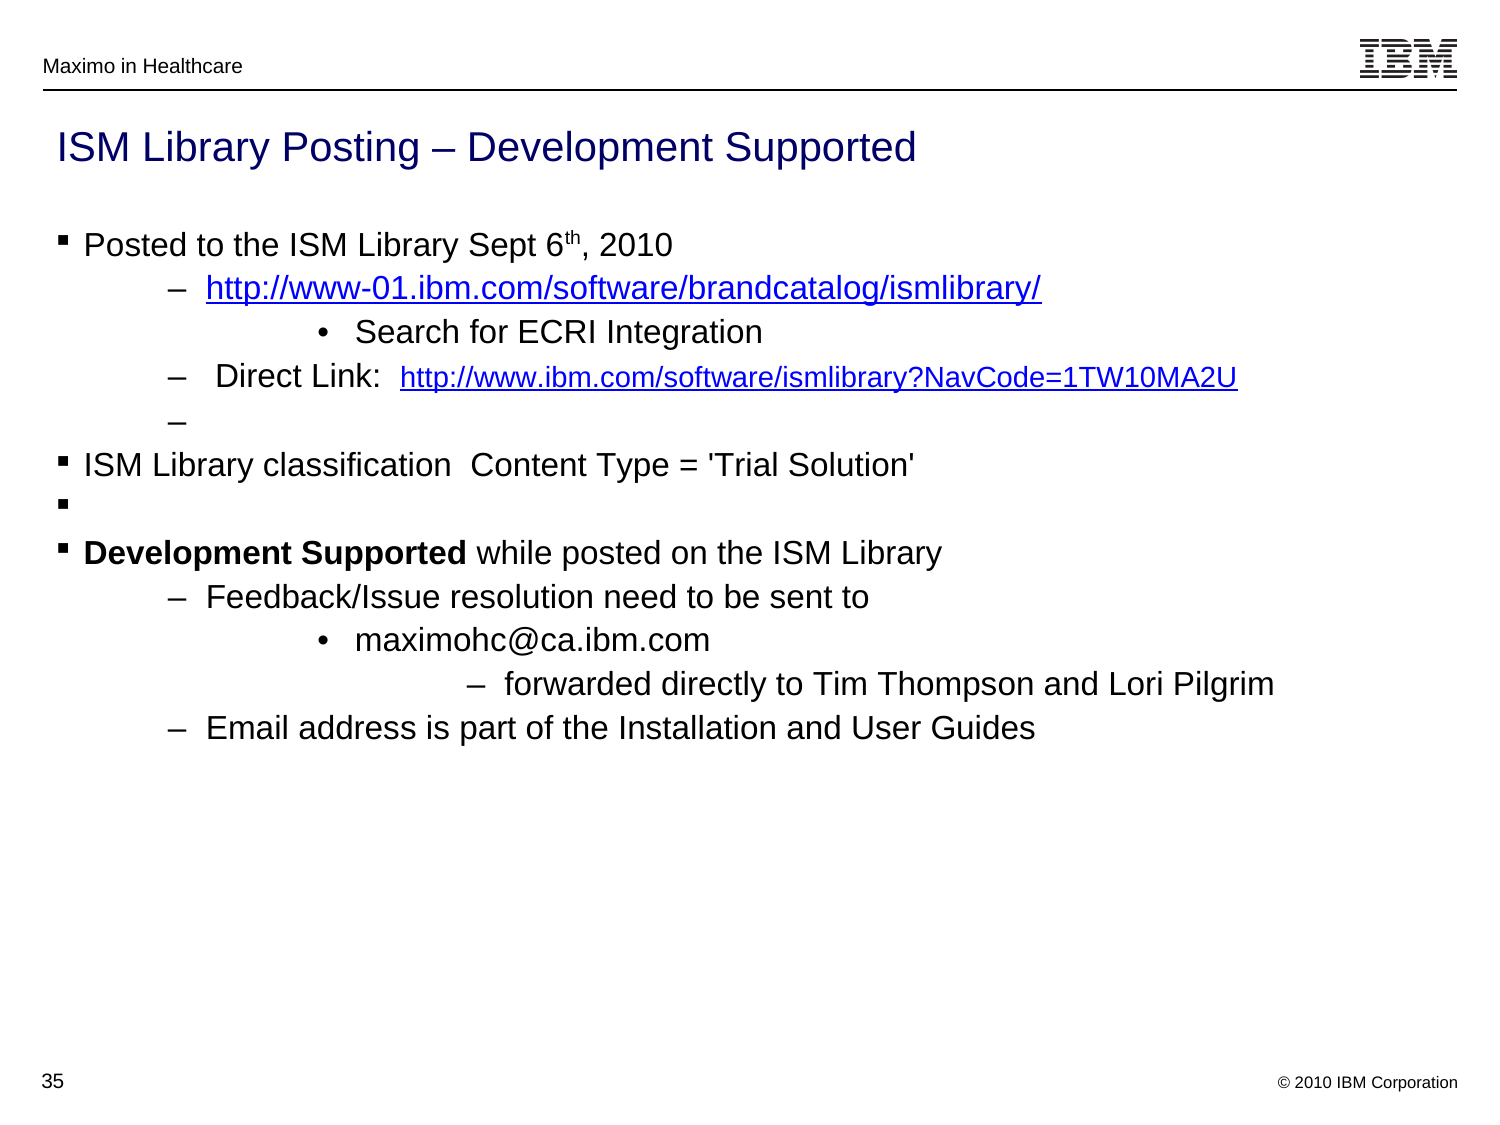

# ISM Library Posting – Development Supported
Posted to the ISM Library Sept 6th, 2010
http://www-01.ibm.com/software/brandcatalog/ismlibrary/
Search for ECRI Integration
 Direct Link: http://www.ibm.com/software/ismlibrary?NavCode=1TW10MA2U
ISM Library classification Content Type = 'Trial Solution'
Development Supported while posted on the ISM Library
Feedback/Issue resolution need to be sent to
maximohc@ca.ibm.com
forwarded directly to Tim Thompson and Lori Pilgrim
Email address is part of the Installation and User Guides